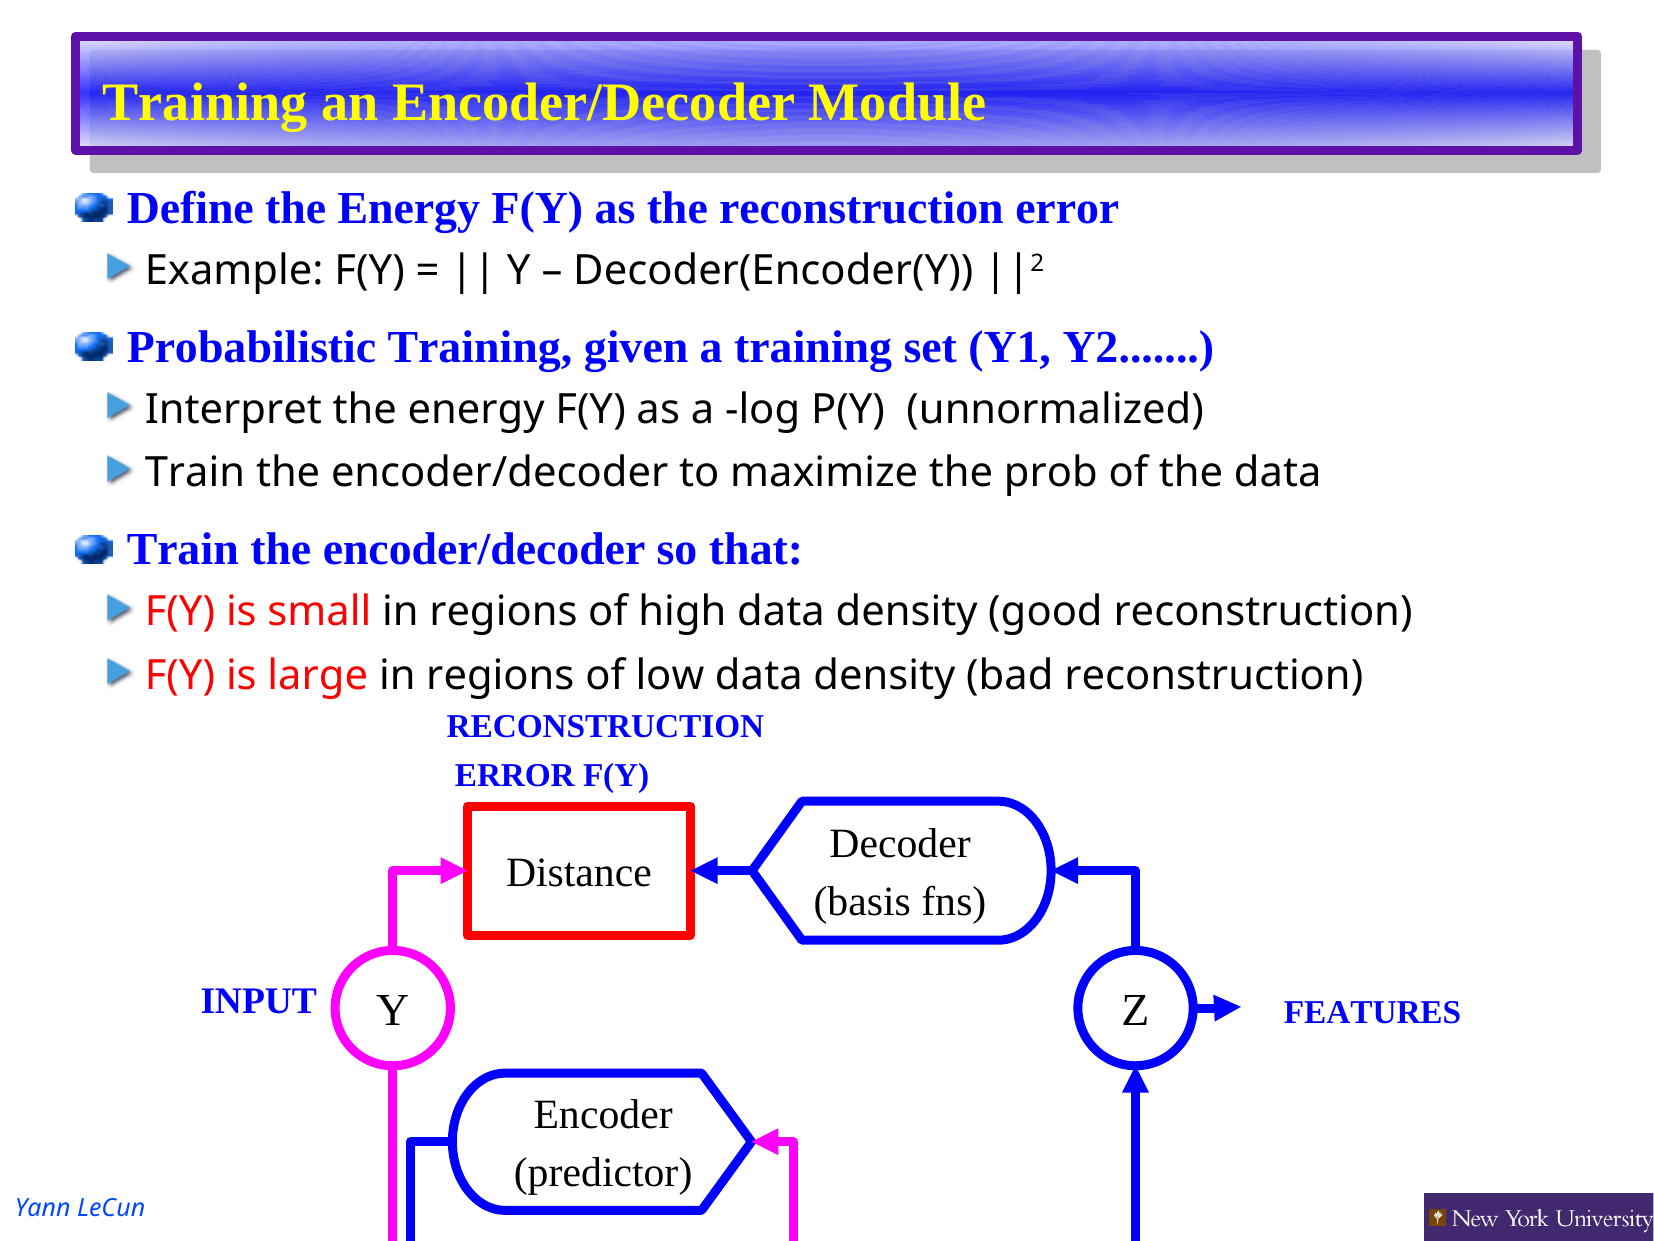

# Training an Encoder/Decoder Module
Define the Energy F(Y) as the reconstruction error
Example: F(Y) = || Y – Decoder(Encoder(Y)) ||2
Probabilistic Training, given a training set (Y1, Y2.......)
Interpret the energy F(Y) as a -log P(Y) (unnormalized)
Train the encoder/decoder to maximize the prob of the data
Train the encoder/decoder so that:
F(Y) is small in regions of high data density (good reconstruction)
F(Y) is large in regions of low data density (bad reconstruction)
RECONSTRUCTION
 ERROR F(Y)
Decoder
(basis fns)
Distance
Y
Z
Encoder
(predictor)
INPUT
FEATURES